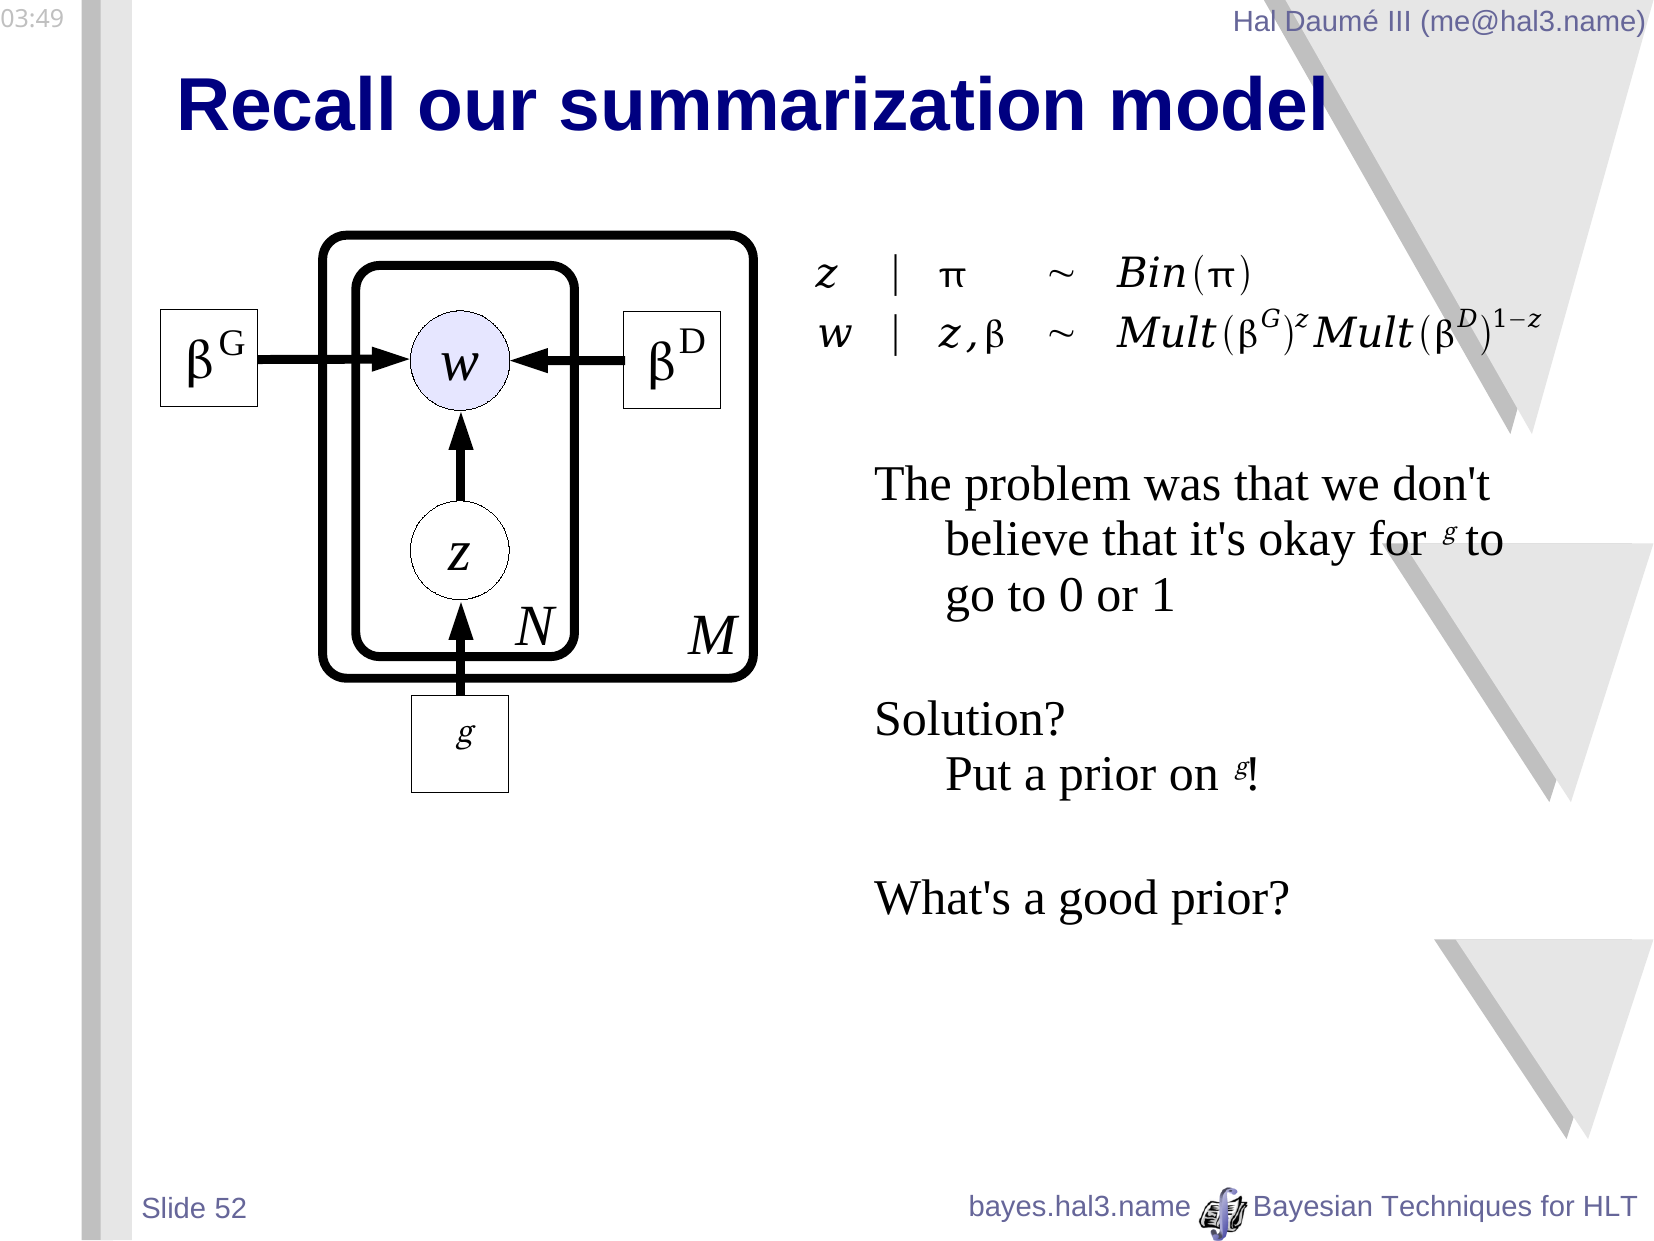

# Recall our summarization model

w

D
G
The problem was that we don't believe that it's okay for  to go to 0 or 1
Solution?
Put a prior on !
What's a good prior?
z
N
M
